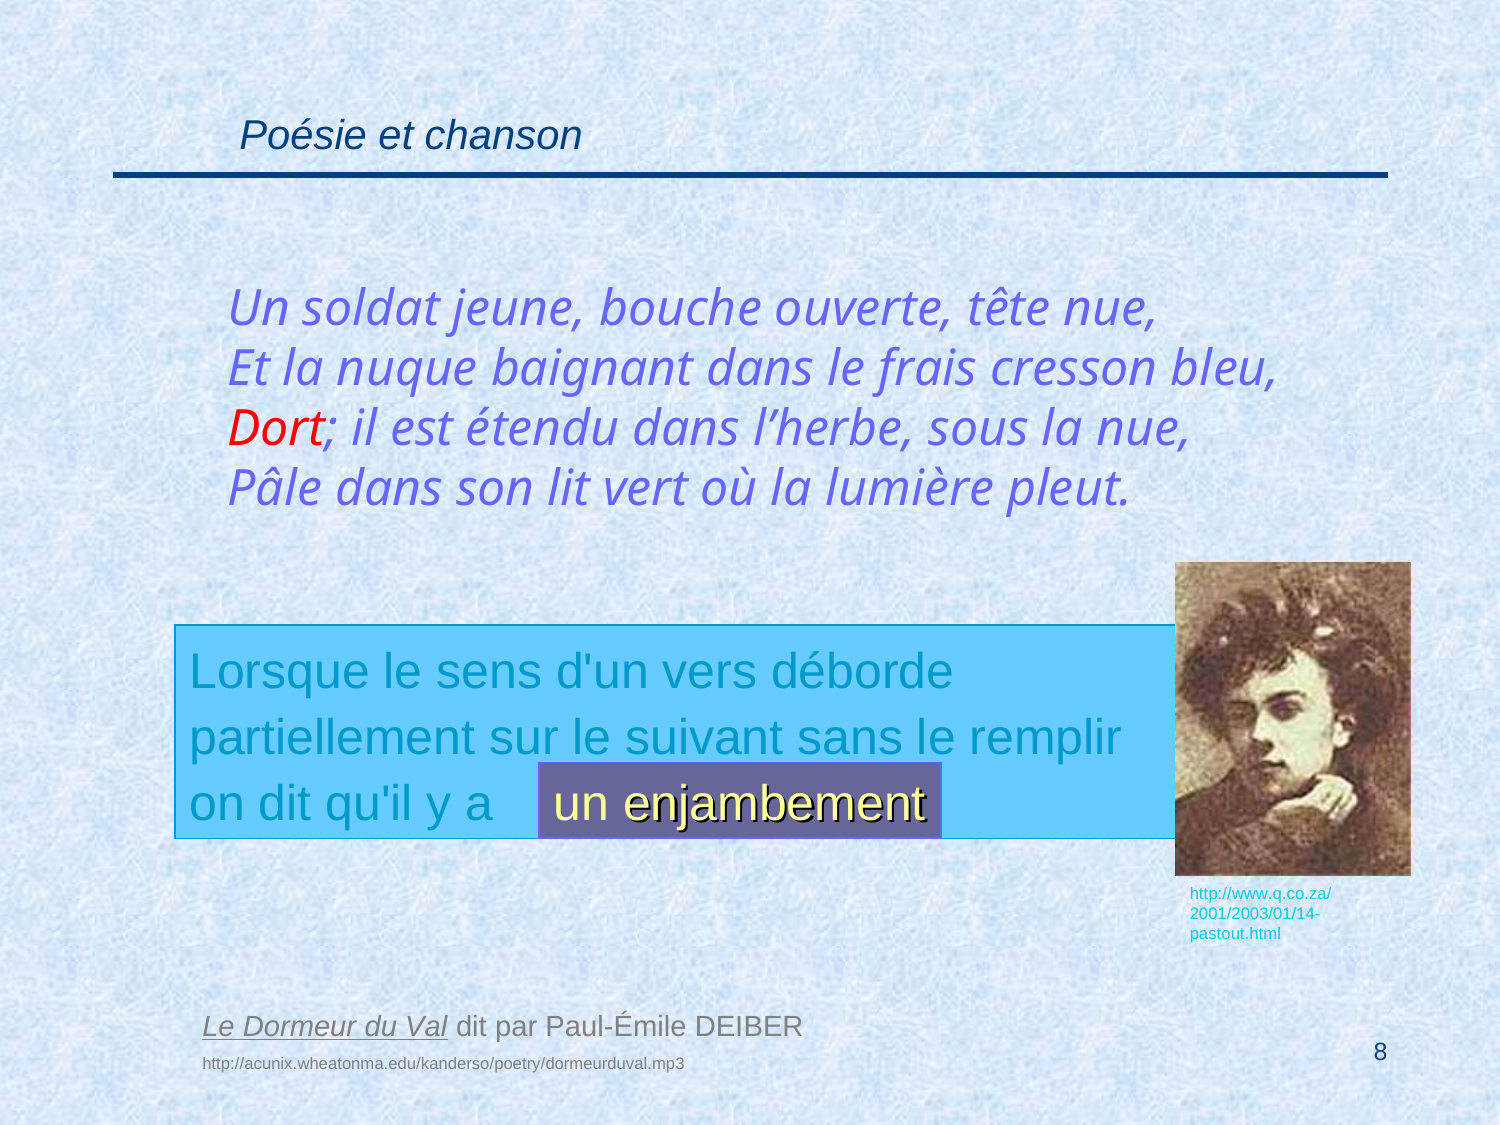

Poésie et chanson
Un soldat jeune, bouche ouverte, tête nue,
Et la nuque baignant dans le frais cresson bleu,
Dort; il est étendu dans l’herbe, sous la nue,
Pâle dans son lit vert où la lumière pleut.
http://www.q.co.za/2001/2003/01/14-pastout.html
Lorsque le sens d'un vers déborde partiellement sur le suivant sans le remplir on dit qu'il y a ...
un enjambement
Le Dormeur du Val dit par Paul-Émile DEIBER
http://acunix.wheatonma.edu/kanderso/poetry/dormeurduval.mp3
8